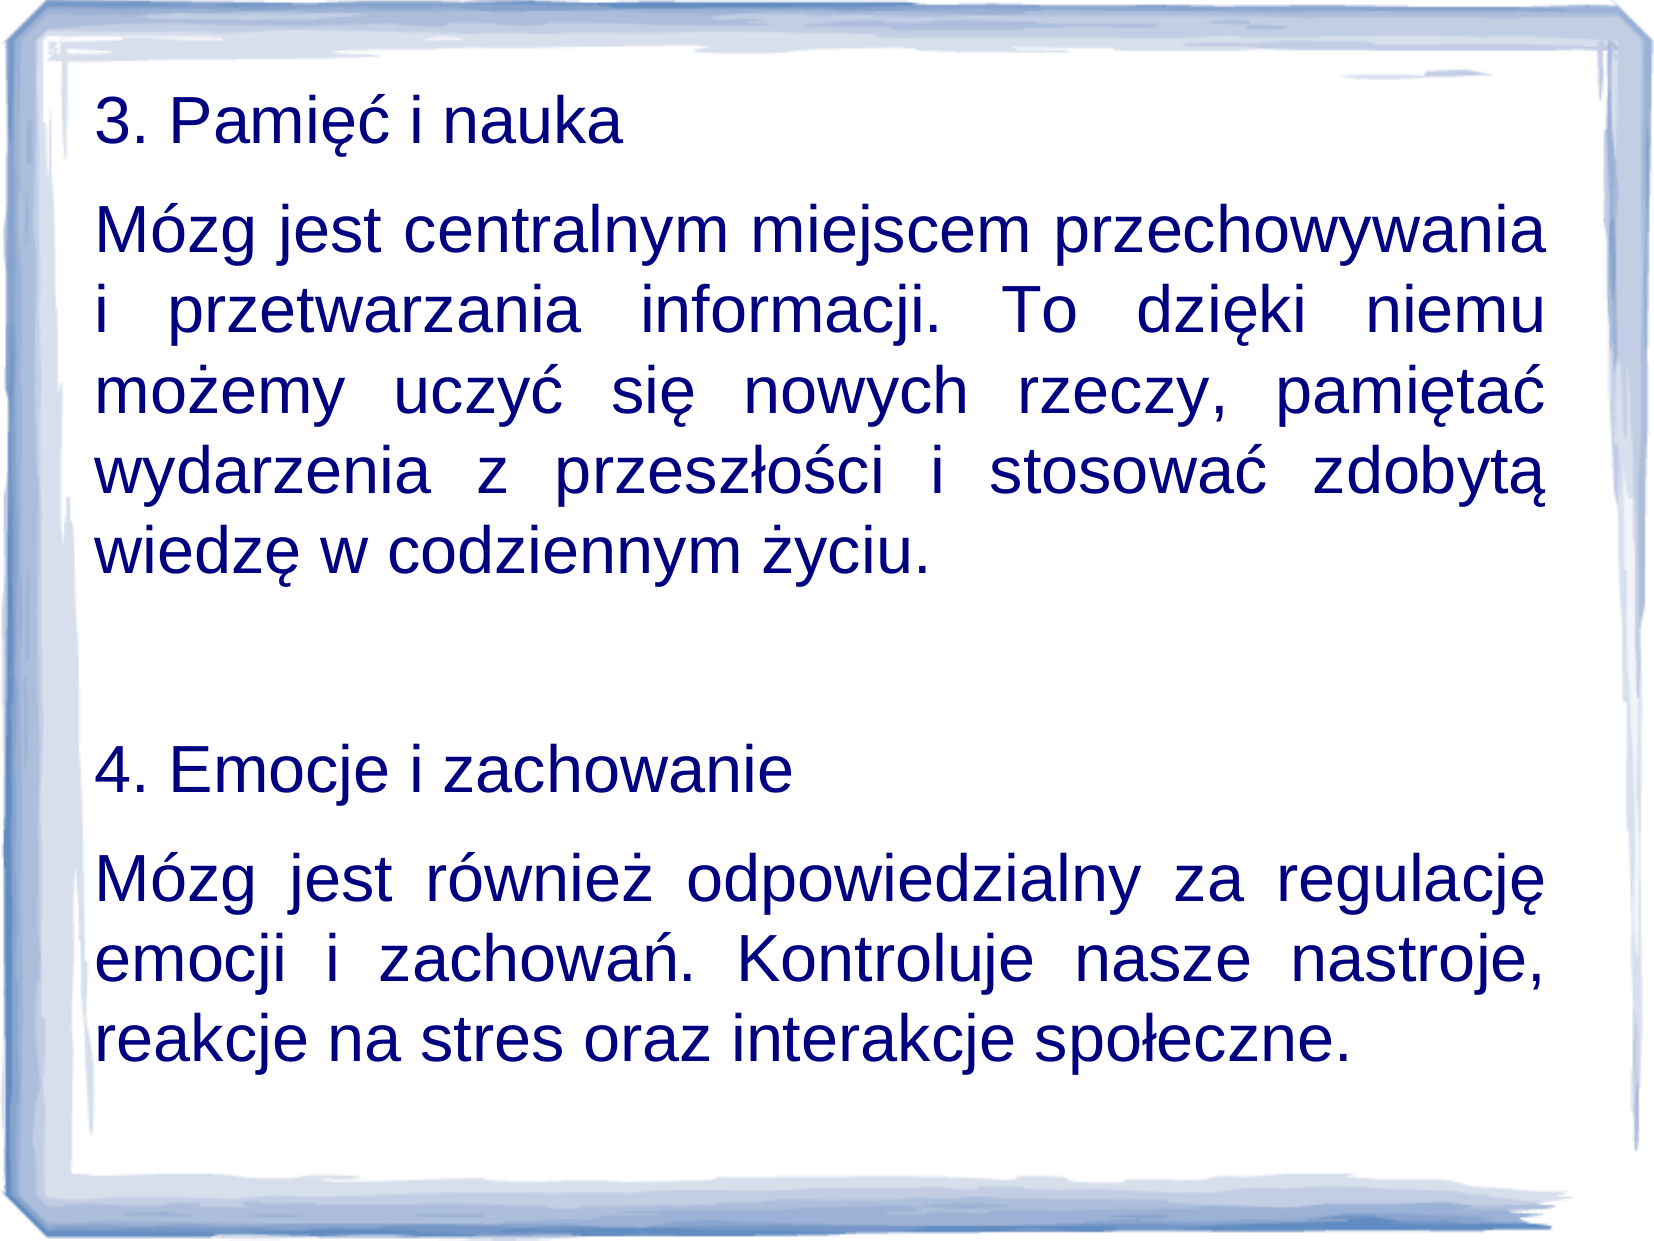

# 3. Pamięć i nauka
Mózg jest centralnym miejscem przechowywania i przetwarzania informacji. To dzięki niemu możemy uczyć się nowych rzeczy, pamiętać wydarzenia z przeszłości i stosować zdobytą wiedzę w codziennym życiu.
4. Emocje i zachowanie
Mózg jest również odpowiedzialny za regulację emocji i zachowań. Kontroluje nasze nastroje, reakcje na stres oraz interakcje społeczne.